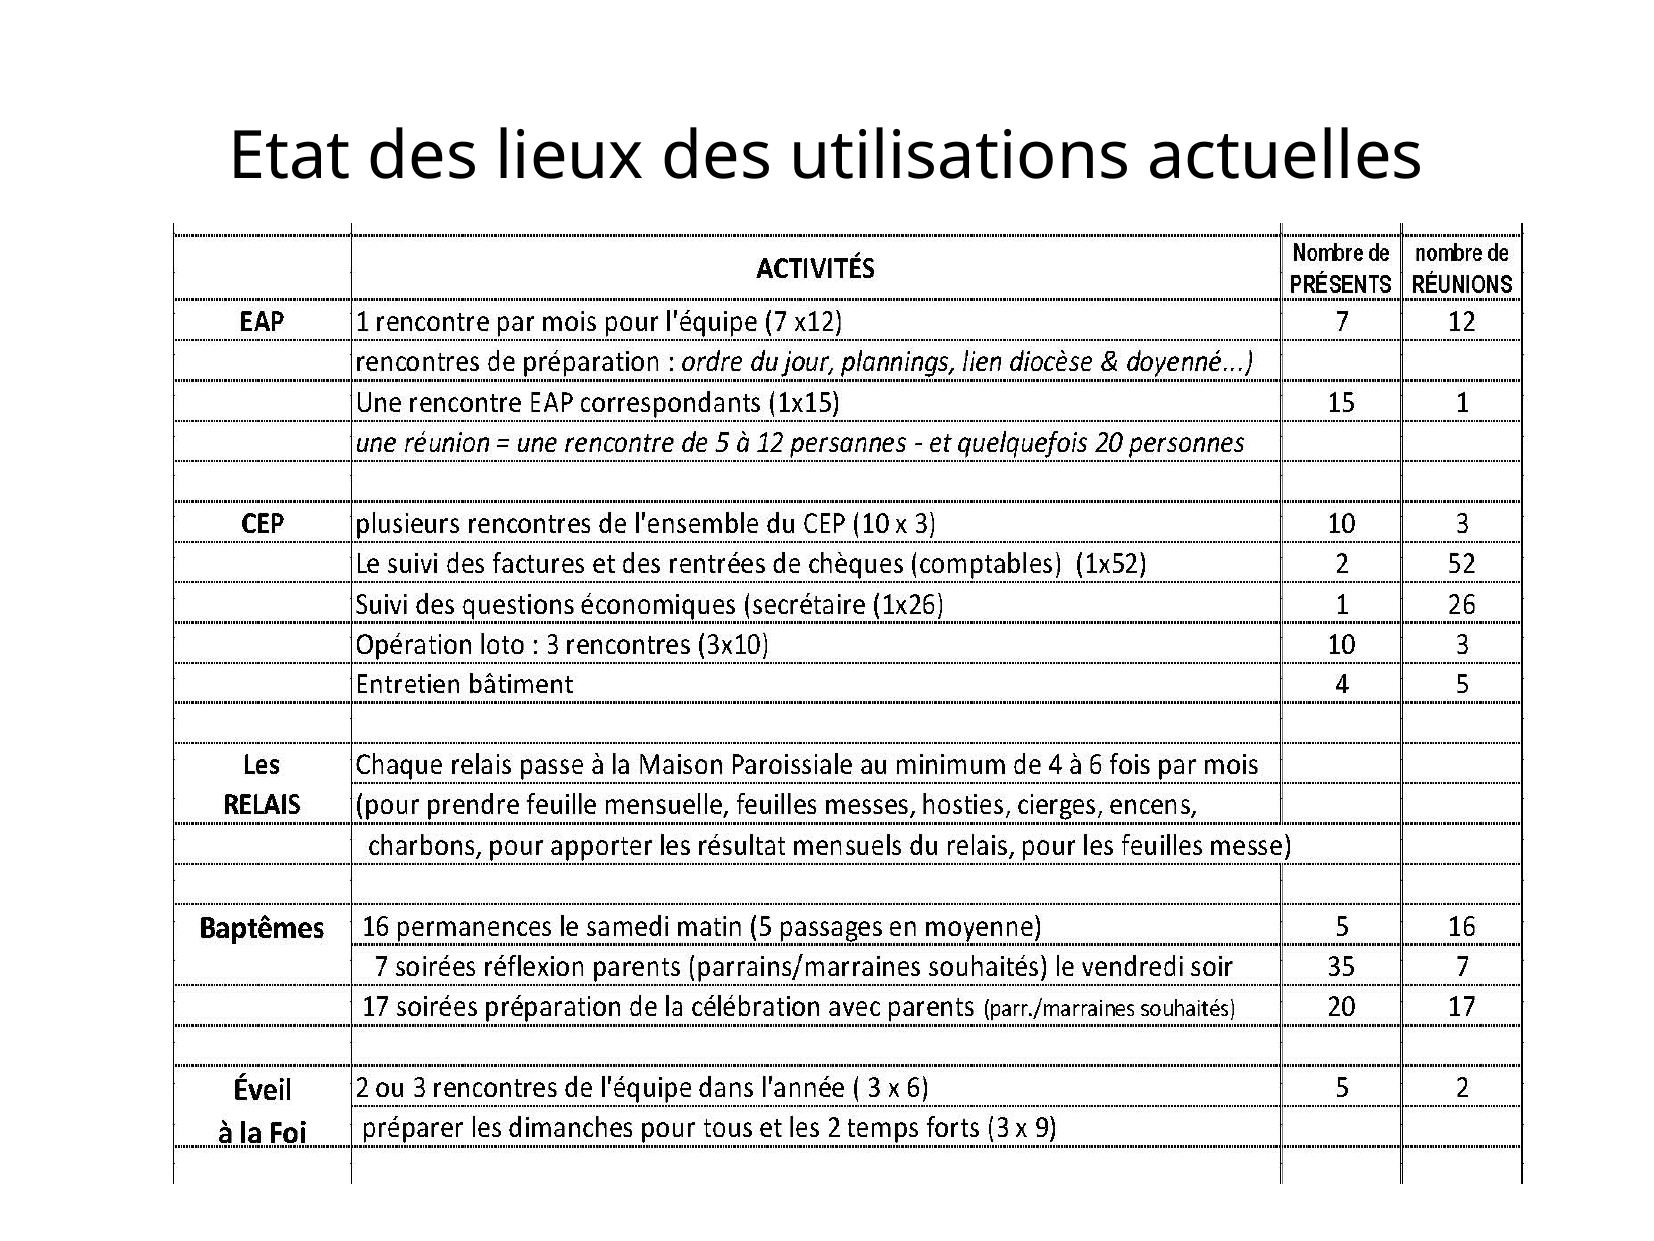

# Etat des lieux des utilisations actuelles